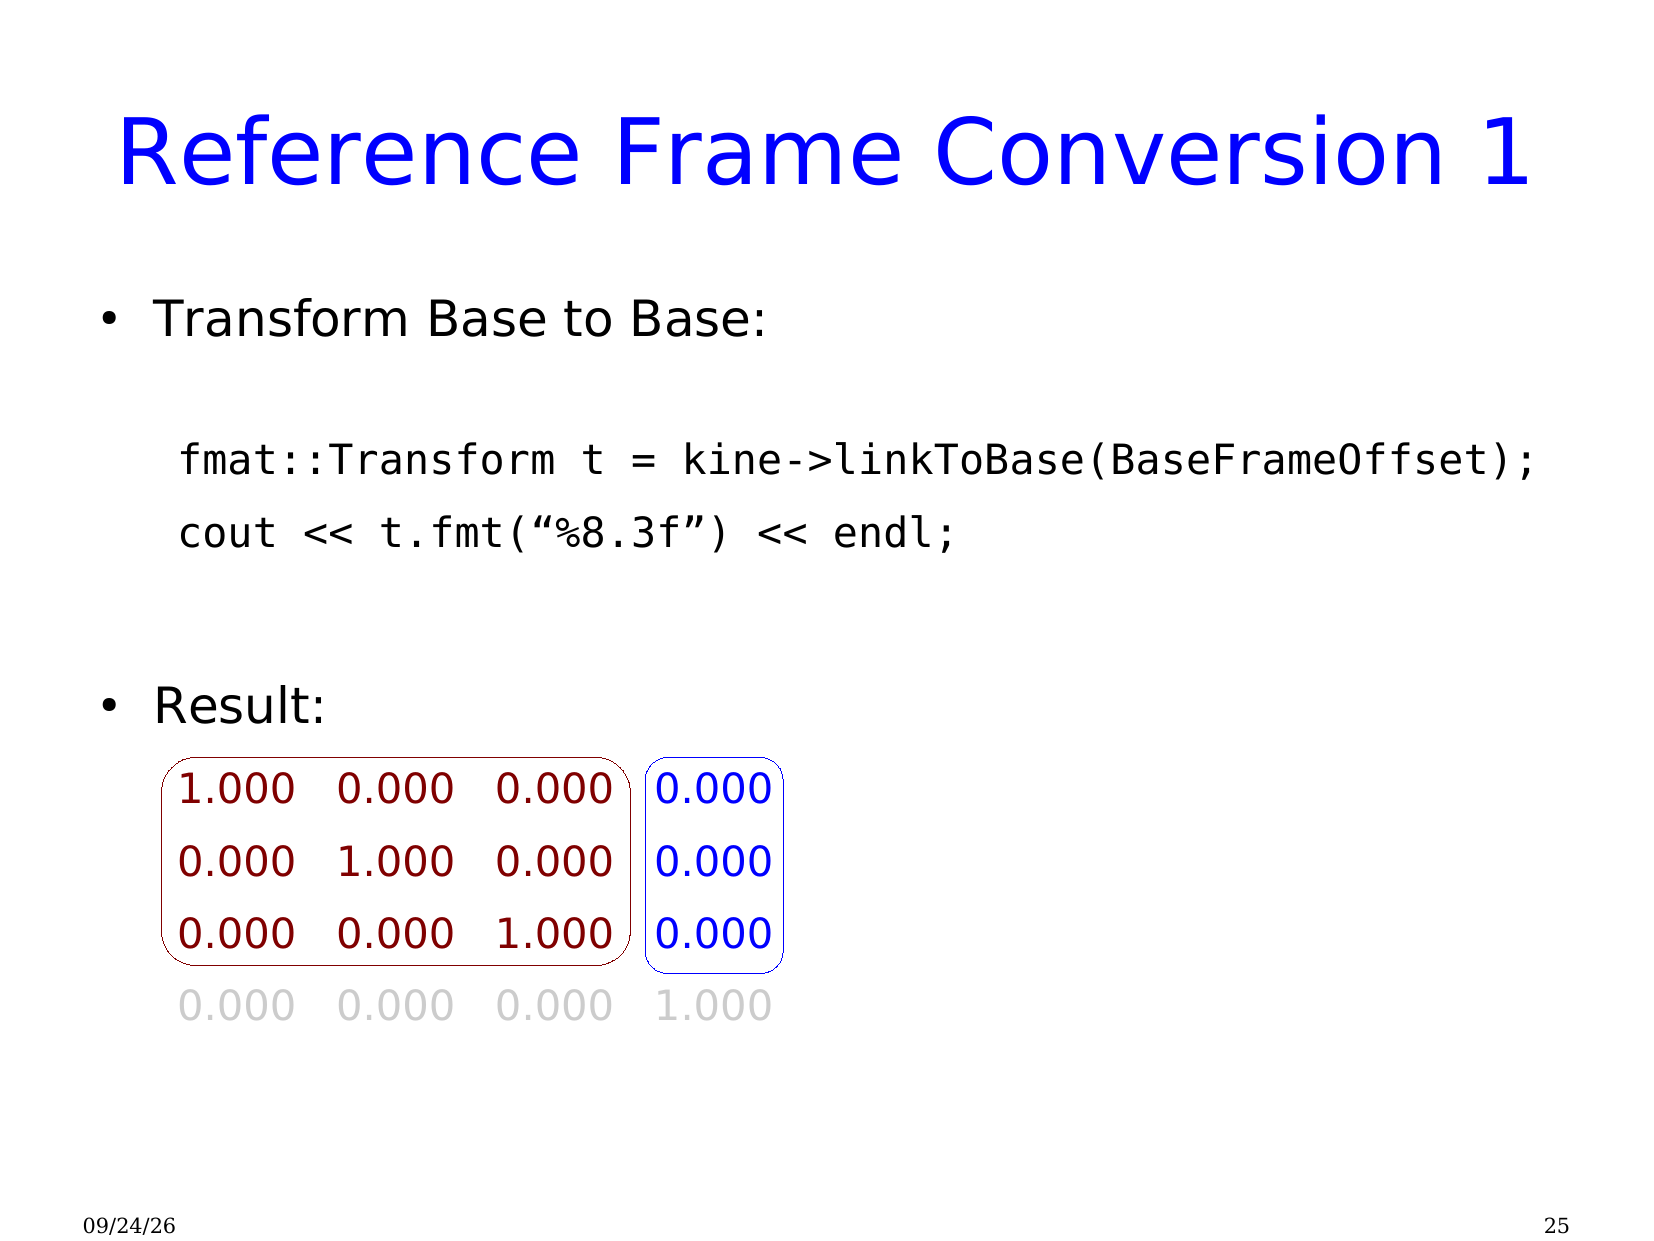

# Reference Frame Conversion 1
Transform Base to Base:
fmat::Transform t = kine->linkToBase(BaseFrameOffset);
cout << t.fmt(“%8.3f”) << endl;
Result:
1.000 0.000 0.000 0.000
0.000 1.000 0.000 0.000
0.000 0.000 1.000 0.000
0.000 0.000 0.000 1.000
25